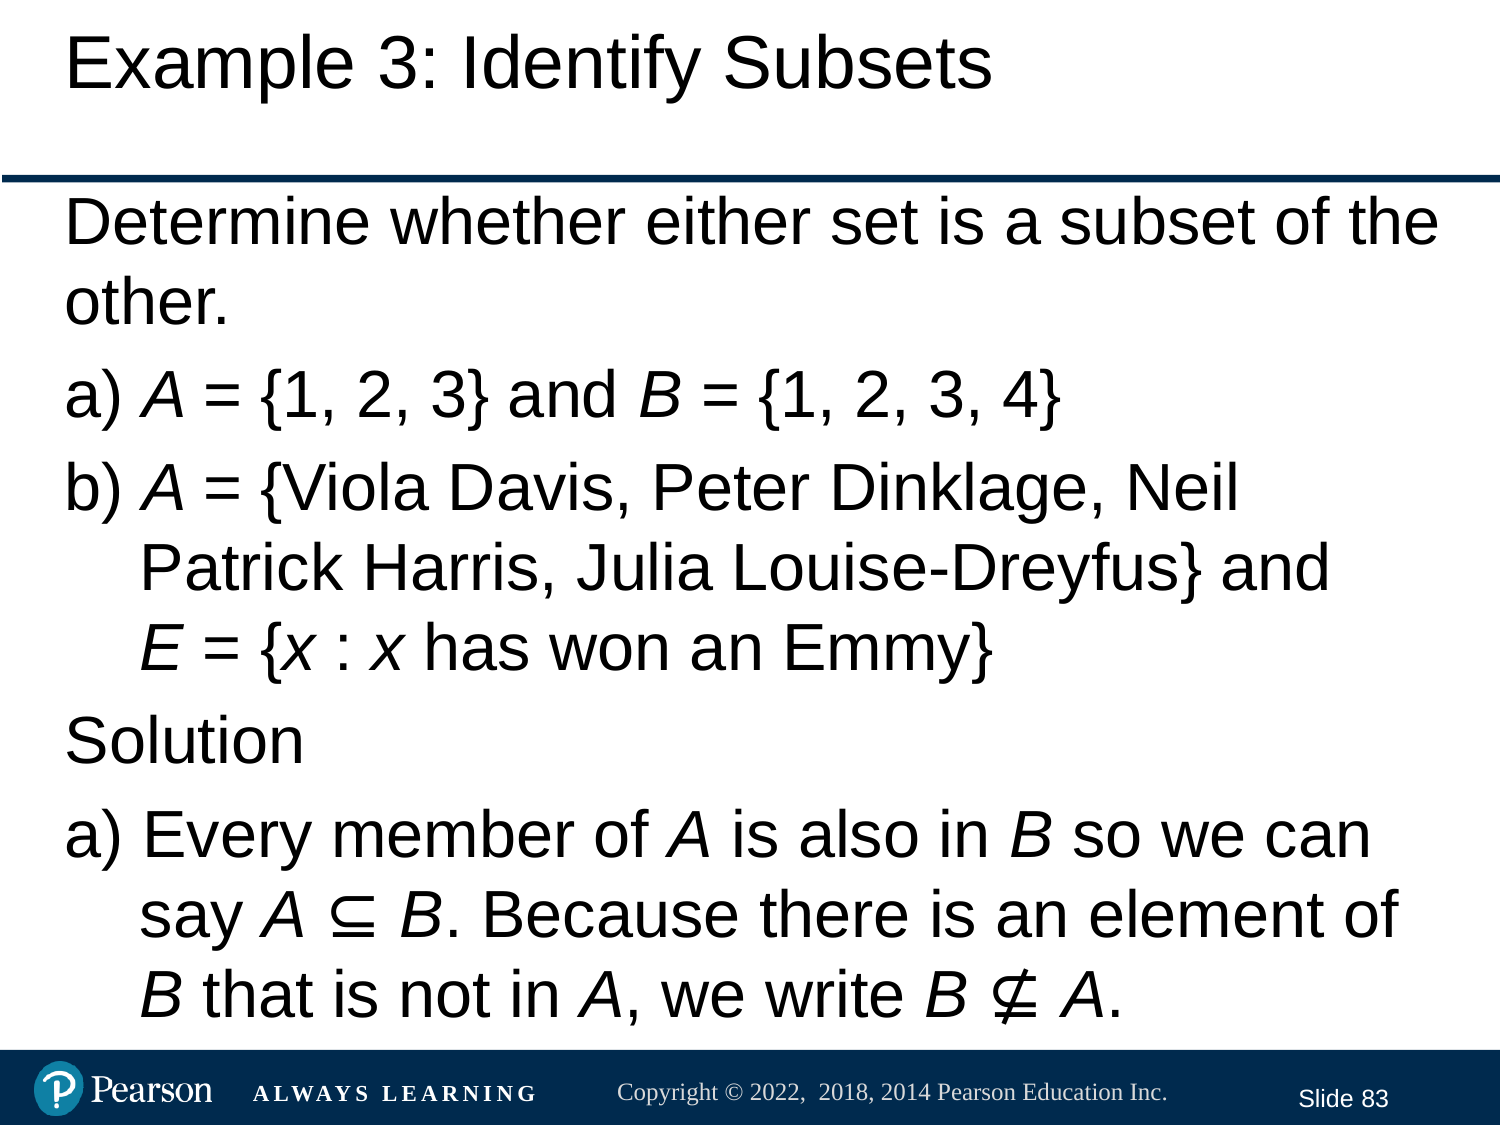

# Example 3: Identify Subsets
Determine whether either set is a subset of the other.
a) A = {1, 2, 3} and B = {1, 2, 3, 4}
b) A = {Viola Davis, Peter Dinklage, Neil Patrick Harris, Julia Louise-Dreyfus} and
E = {x : x has won an Emmy}
Solution
a) Every member of A is also in B so we can say A ⊆ B. Because there is an element of B that is not in A, we write B ⊈ A.